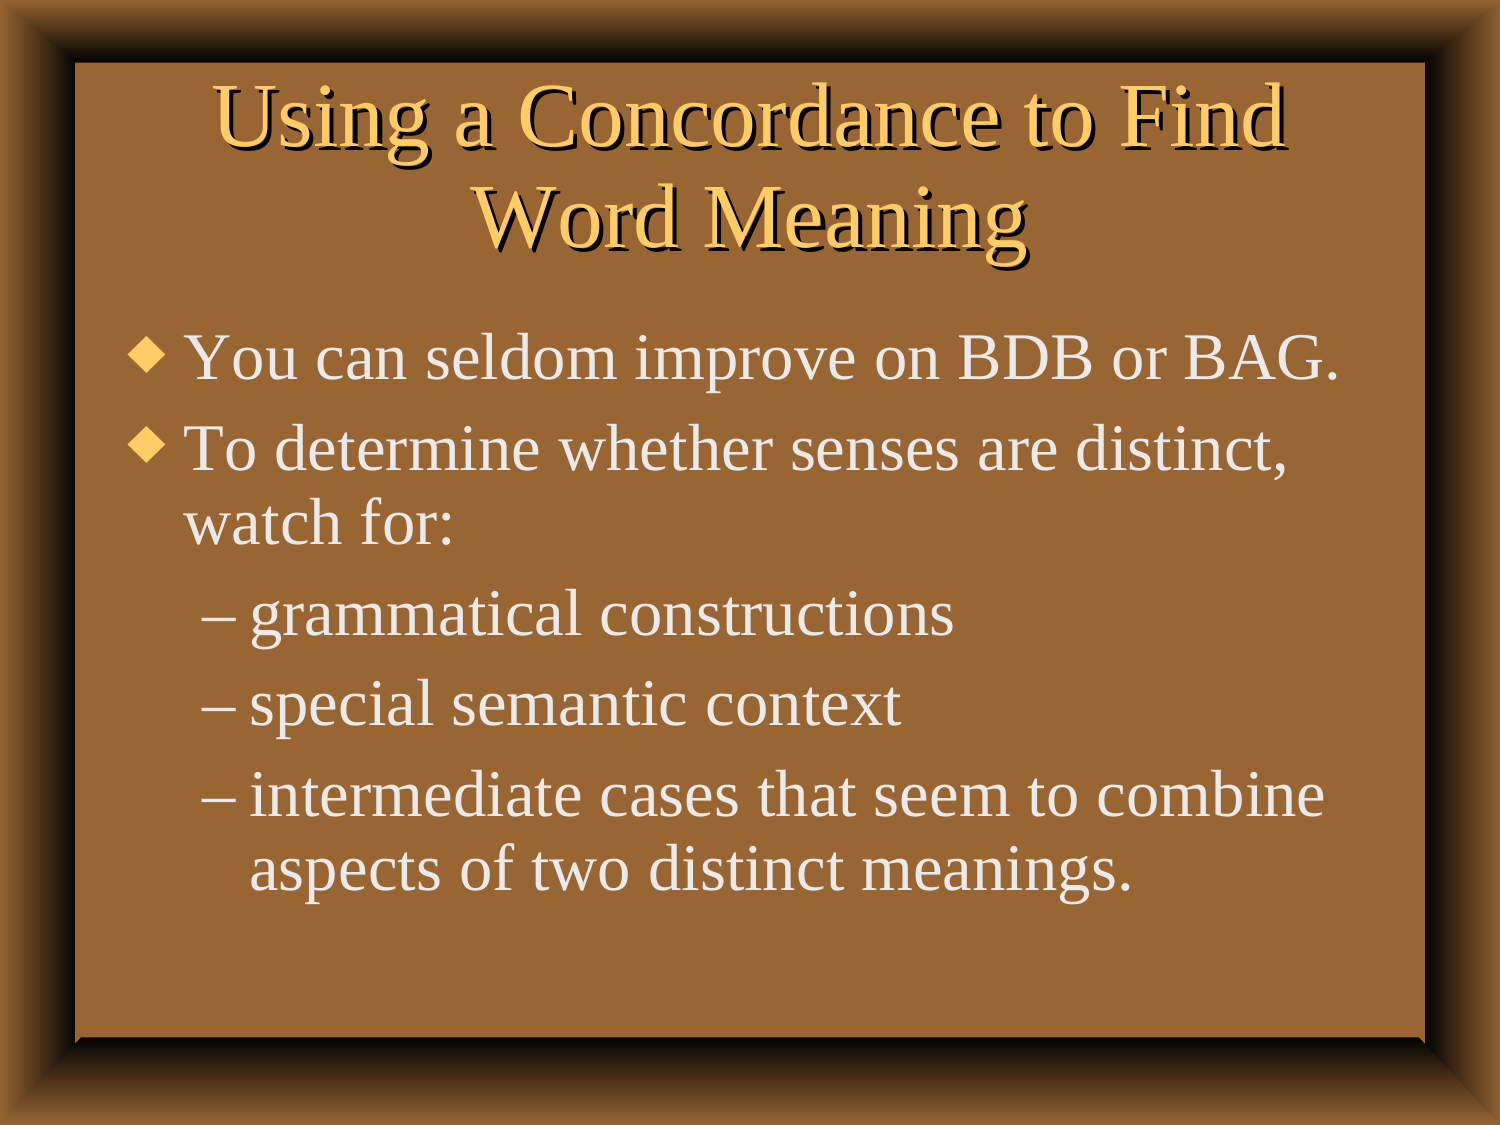

# Using a Concordance to Find Word Meaning
You can seldom improve on BDB or BAG.
To determine whether senses are distinct, watch for:
grammatical constructions
special semantic context
intermediate cases that seem to combine aspects of two distinct meanings.